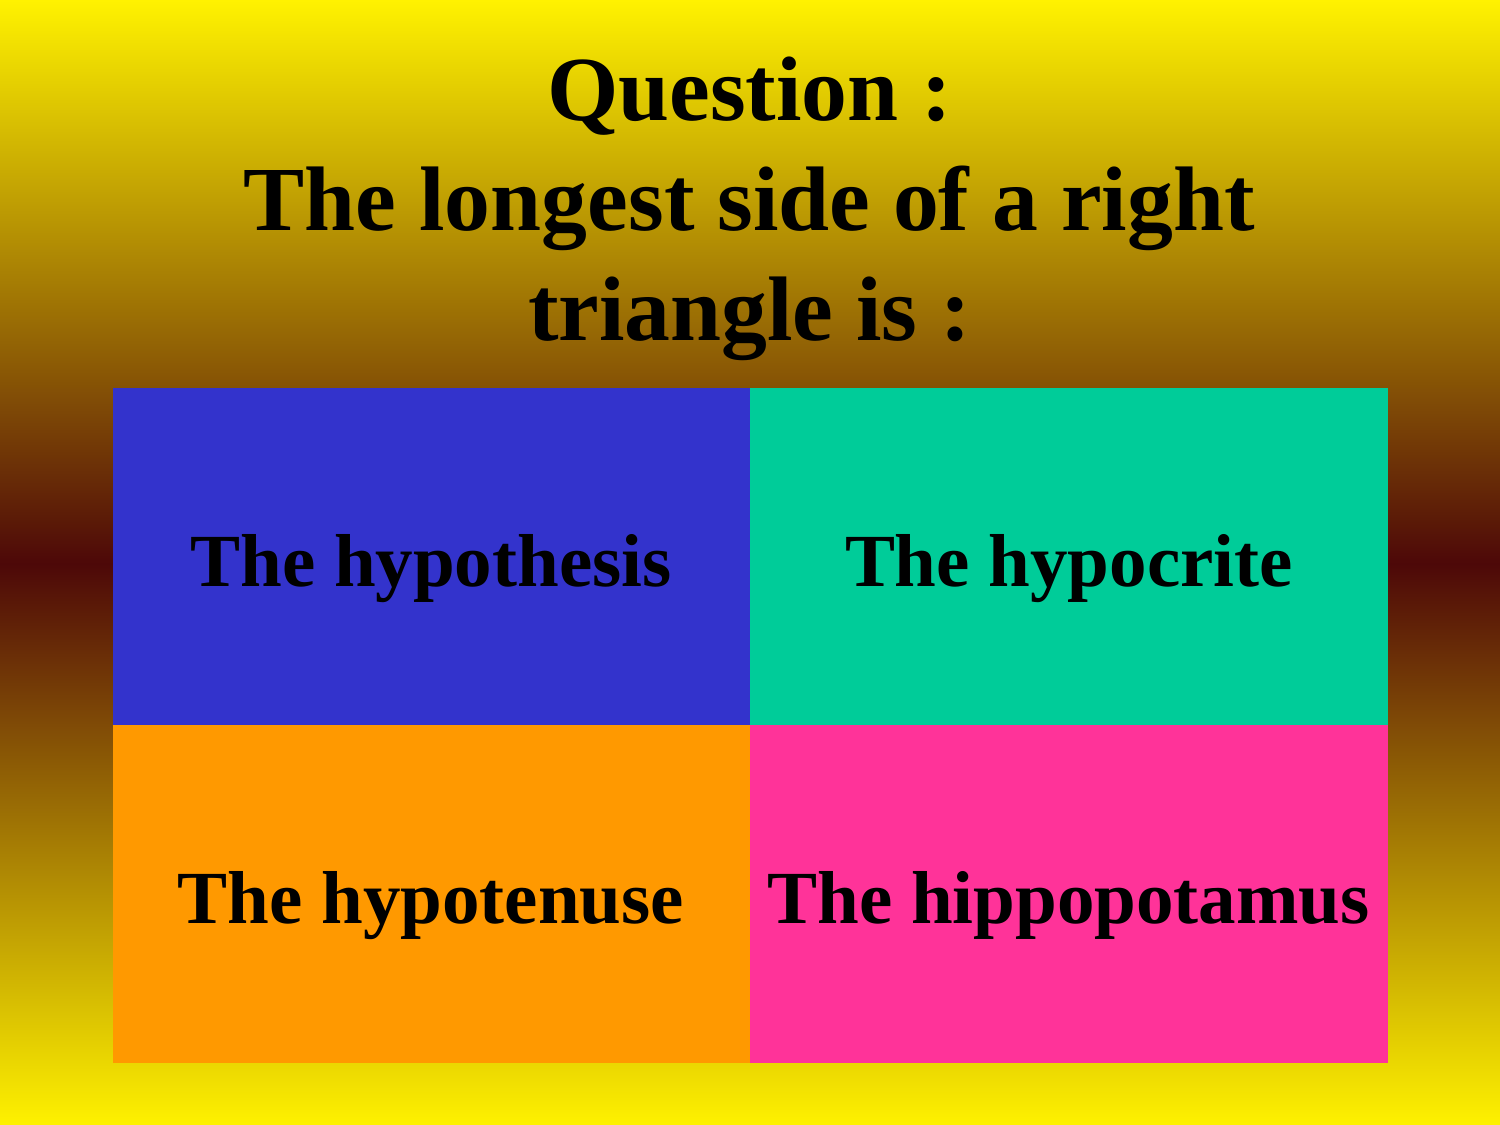

# Question : The longest side of a right triangle is :
| The hypothesis | The hypocrite |
| --- | --- |
| The hypotenuse | The hippopotamus |